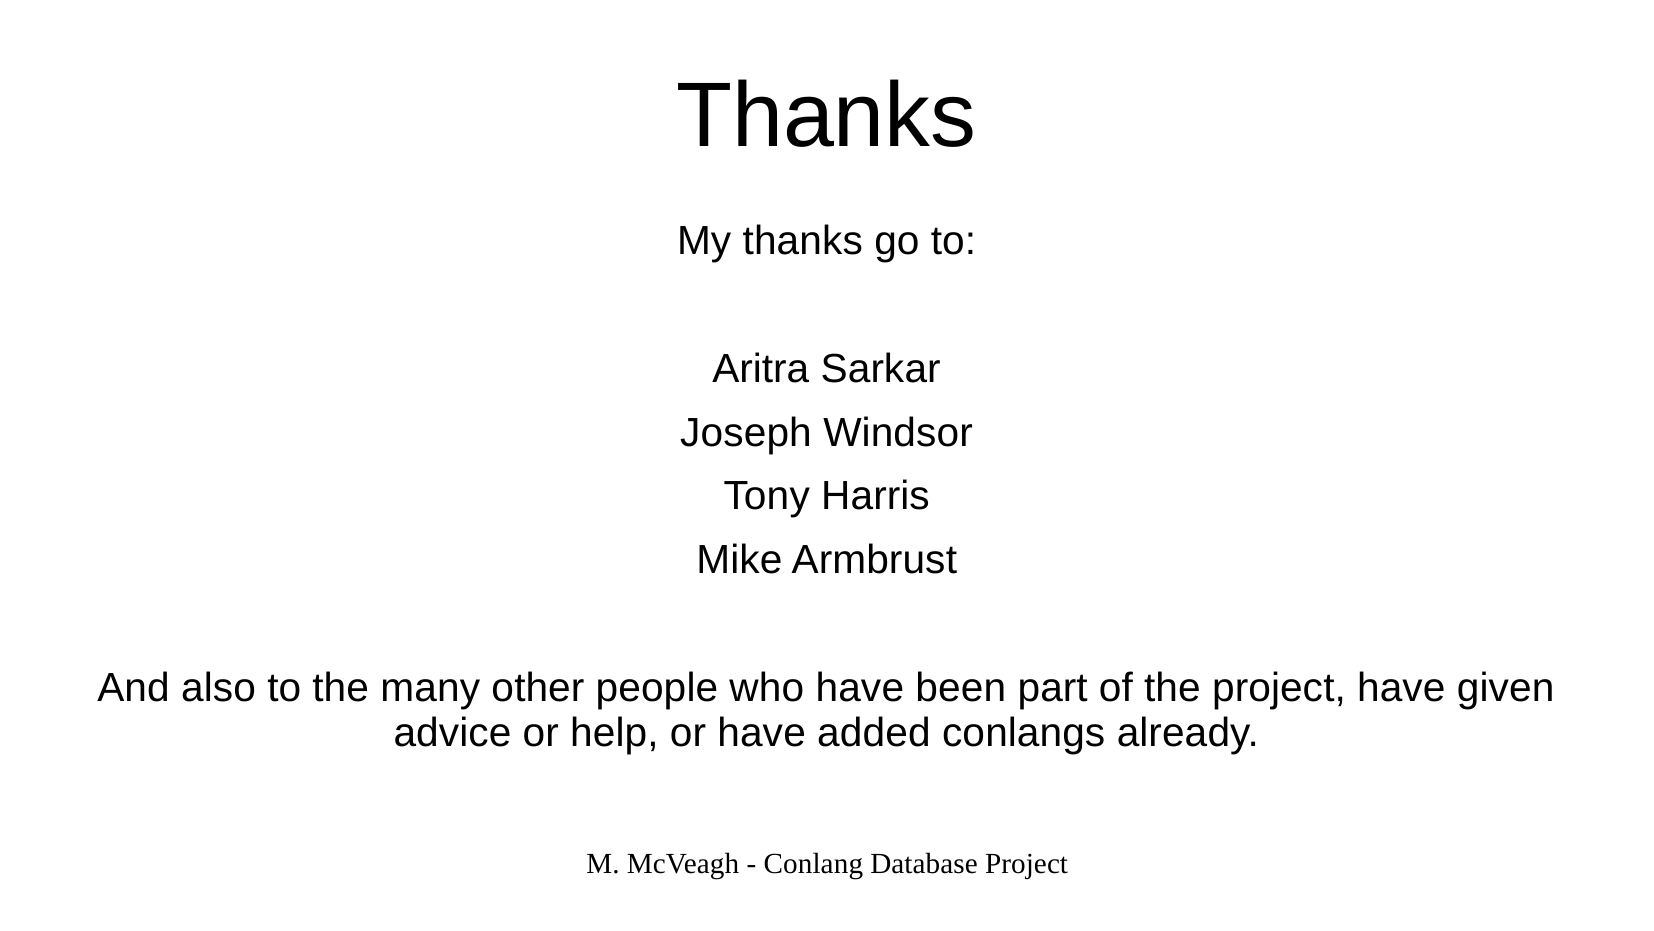

# Thanks
My thanks go to:
Aritra Sarkar
Joseph Windsor
Tony Harris
Mike Armbrust
And also to the many other people who have been part of the project, have given advice or help, or have added conlangs already.
M. McVeagh - Conlang Database Project